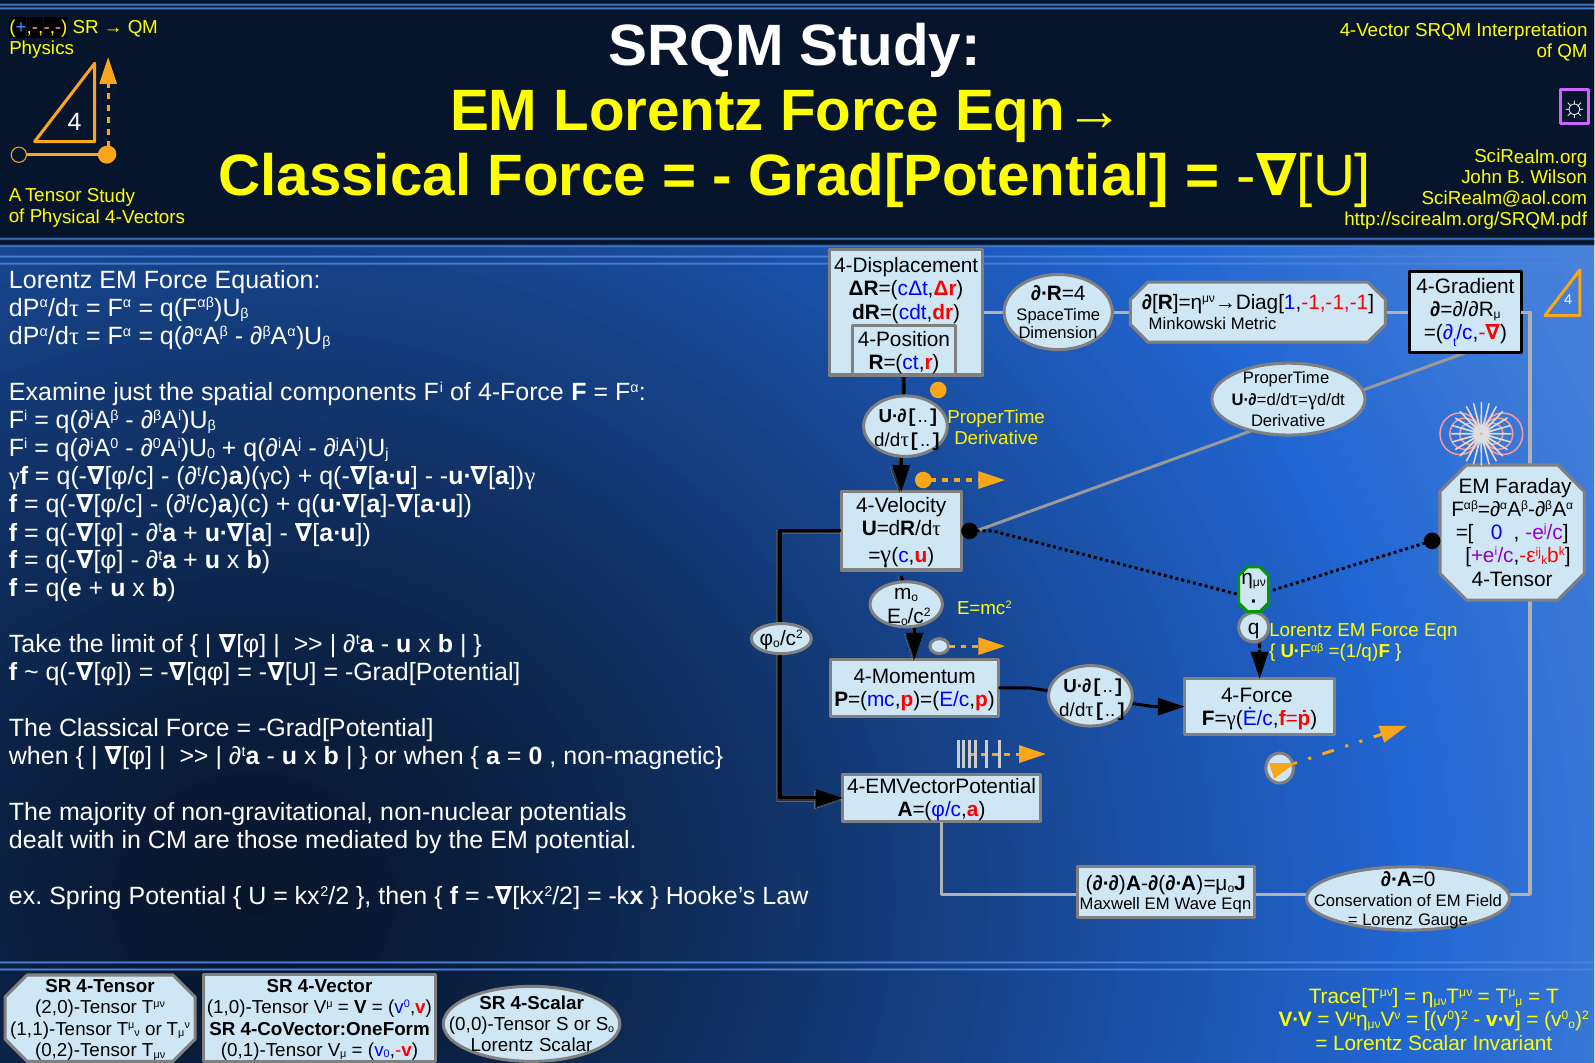

# SRQM Study: EM Lorentz Force Eqn→ Classical Force = - Grad[Potential] = -∇[U]
(+,-,-,-) SR → QM
Physics
A Tensor Study
of Physical 4-Vectors
4-Vector SRQM Interpretation
of QM
SciRealm.org
John B. Wilson
SciRealm@aol.com
http://scirealm.org/SRQM.pdf
4
☼
4-Displacement
ΔR=(cΔt,Δr)
dR=(cdt,dr)
Lorentz EM Force Equation:
dPα/dτ = Fα = q(Fαβ)Uβ
dPα/dτ = Fα = q(∂αAβ - ∂βAα)Uβ
Examine just the spatial components Fi of 4-Force F = Fα:
Fi = q(∂iAβ - ∂βAi)Uβ
Fi = q(∂iA0 - ∂0Ai)U0 + q(∂iAj - ∂jAi)Uj
γf = q(-∇[φ/c] - (∂t/c)a)(γc) + q(-∇[a∙u] - -u∙∇[a])γ
f = q(-∇[φ/c] - (∂t/c)a)(c) + q(u∙∇[a]-∇[a∙u])
f = q(-∇[φ] - ∂ta + u∙∇[a] - ∇[a∙u])
f = q(-∇[φ] - ∂ta + u x b)
f = q(e + u x b)
Take the limit of { | ∇[φ] | >> | ∂ta - u x b | }
f ~ q(-∇[φ]) = -∇[qφ] = -∇[U] = -Grad[Potential]
The Classical Force = -Grad[Potential]
when { | ∇[φ] | >> | ∂ta - u x b | } or when { a = 0 , non-magnetic}
The majority of non-gravitational, non-nuclear potentials
dealt with in CM are those mediated by the EM potential.
ex. Spring Potential { U = kx2/2 }, then { f = -∇[kx2/2] = -kx } Hooke’s Law
4
4-Gradient
∂=∂/∂Rμ
=(∂t/c,-∇)
∂∙R=4
SpaceTime
Dimension
∂[R]=ημν→Diag[1,-1,-1,-1]
Minkowski Metric
4-Position
R=(ct,r)
ProperTime
U∙∂=d/dτ=γd/dt
Derivative
 U∙∂[..]
 d/dτ[..]
ProperTime
Derivative
 EM Faraday
Fαβ=∂αAβ-∂βAα
=[ 0 , -ej/c]
 [+ei/c,-εijkbk]
4-Tensor
4-Velocity
U=dR/dτ
=γ(c,u)
 ημν
∙
mo
 Eo/c2
E=mc2
Lorentz EM Force Eqn
{ U∙Fαβ =(1/q)F }
q
φo/c2
4-Momentum
P=(mc,p)=(E/c,p)
 U∙∂[..]
 d/dτ[..]
4-Force
F=γ(Ė/c,f=ṗ)
4-EMVectorPotential
A=(φ/c,a)
(∂∙∂)A-∂(∂∙A)=μoJ
Maxwell EM Wave Eqn
∂∙A=0
Conservation of EM Field
= Lorenz Gauge
SR 4-Tensor
(2,0)-Tensor Tμν
(1,1)-Tensor Tμν or Tμν
(0,2)-Tensor Tμν
SR 4-Vector
(1,0)-Tensor Vμ = V = (v0,v)
SR 4-CoVector:OneForm
(0,1)-Tensor Vμ = (v0,-v)
Trace[Tμν] = ημνTμν = Tμμ = T
V∙V = VμημνVν = [(v0)2 - v∙v] = (v0o)2
= Lorentz Scalar Invariant
SR 4-Scalar
(0,0)-Tensor S or So
Lorentz Scalar